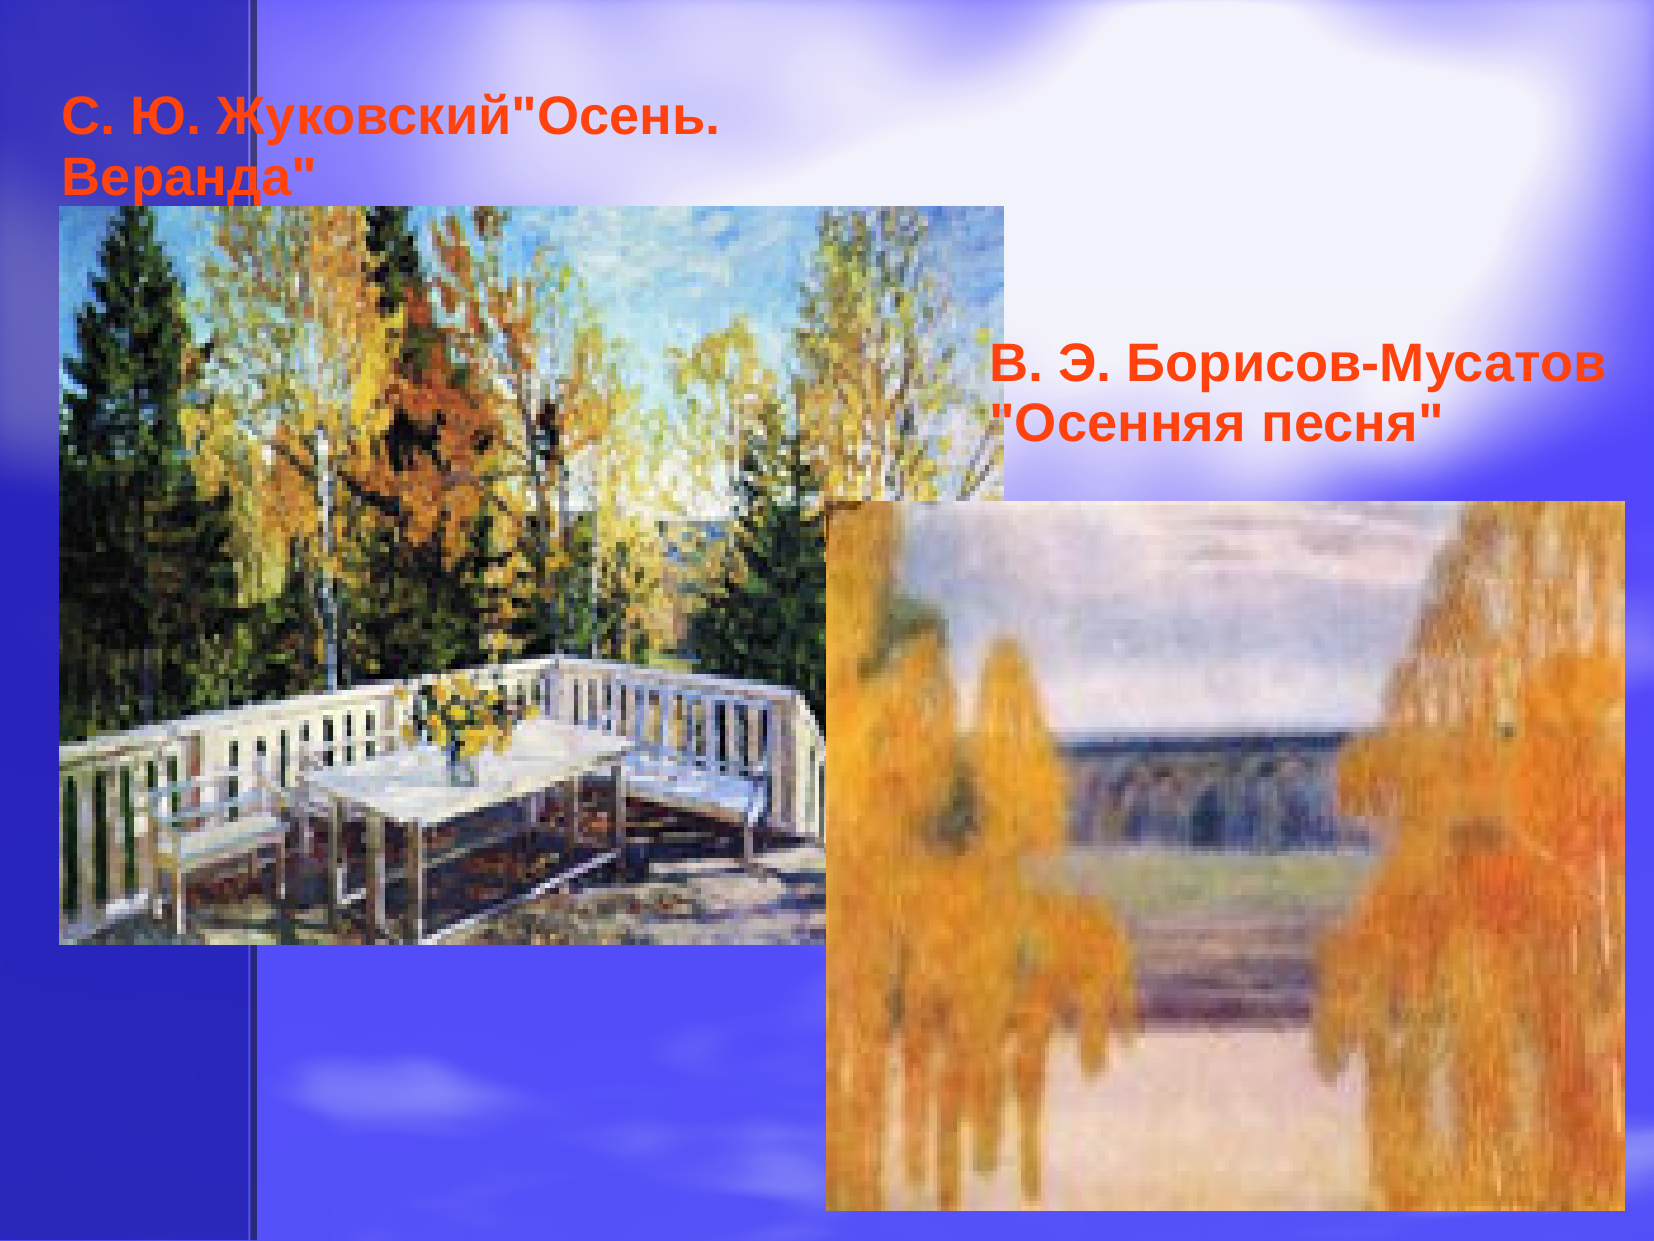

С. Ю. Жуковский"Осень. Веранда"
В. Э. Борисов-Мусатов
"Осенняя песня"